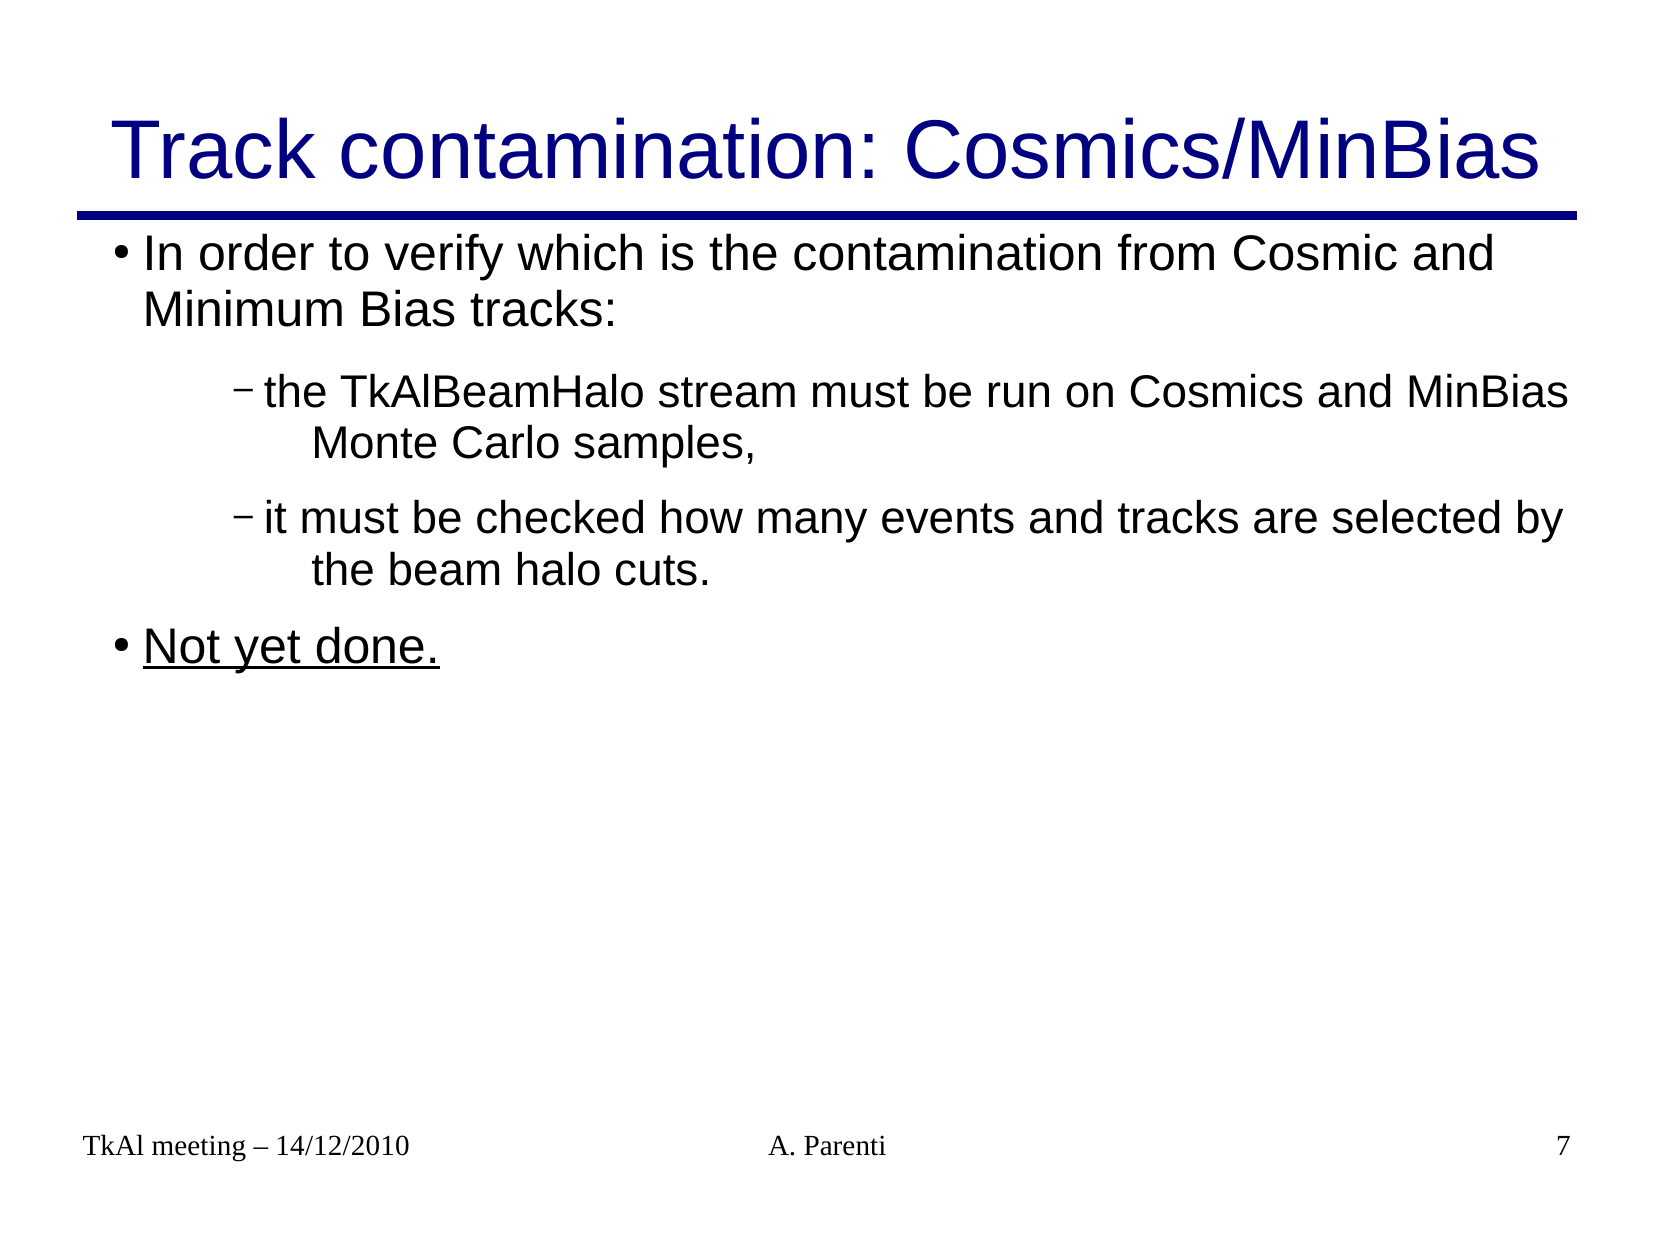

# Track contamination: Cosmics/MinBias
In order to verify which is the contamination from Cosmic and Minimum Bias tracks:
the TkAlBeamHalo stream must be run on Cosmics and MinBias Monte Carlo samples,
it must be checked how many events and tracks are selected by the beam halo cuts.
Not yet done.
7